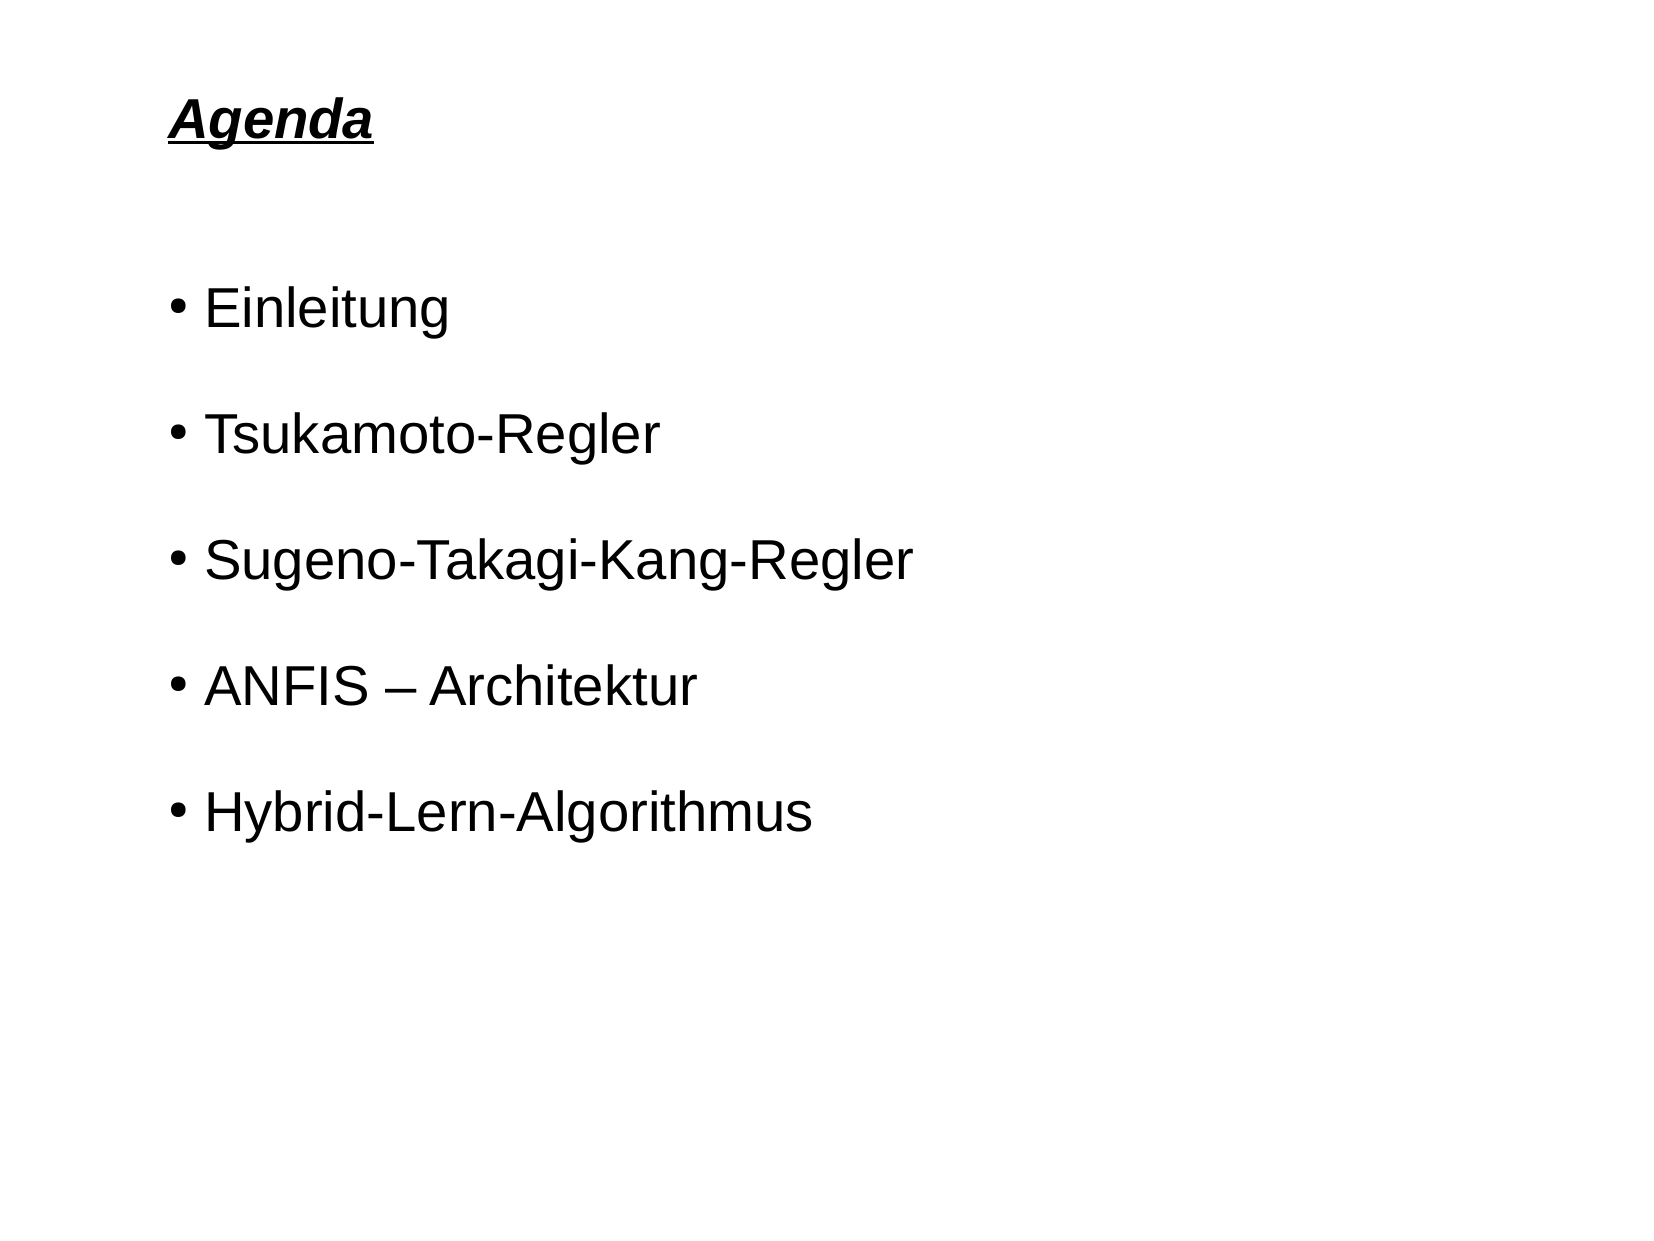

Agenda
 Einleitung
 Tsukamoto-Regler
 Sugeno-Takagi-Kang-Regler
 ANFIS – Architektur
 Hybrid-Lern-Algorithmus